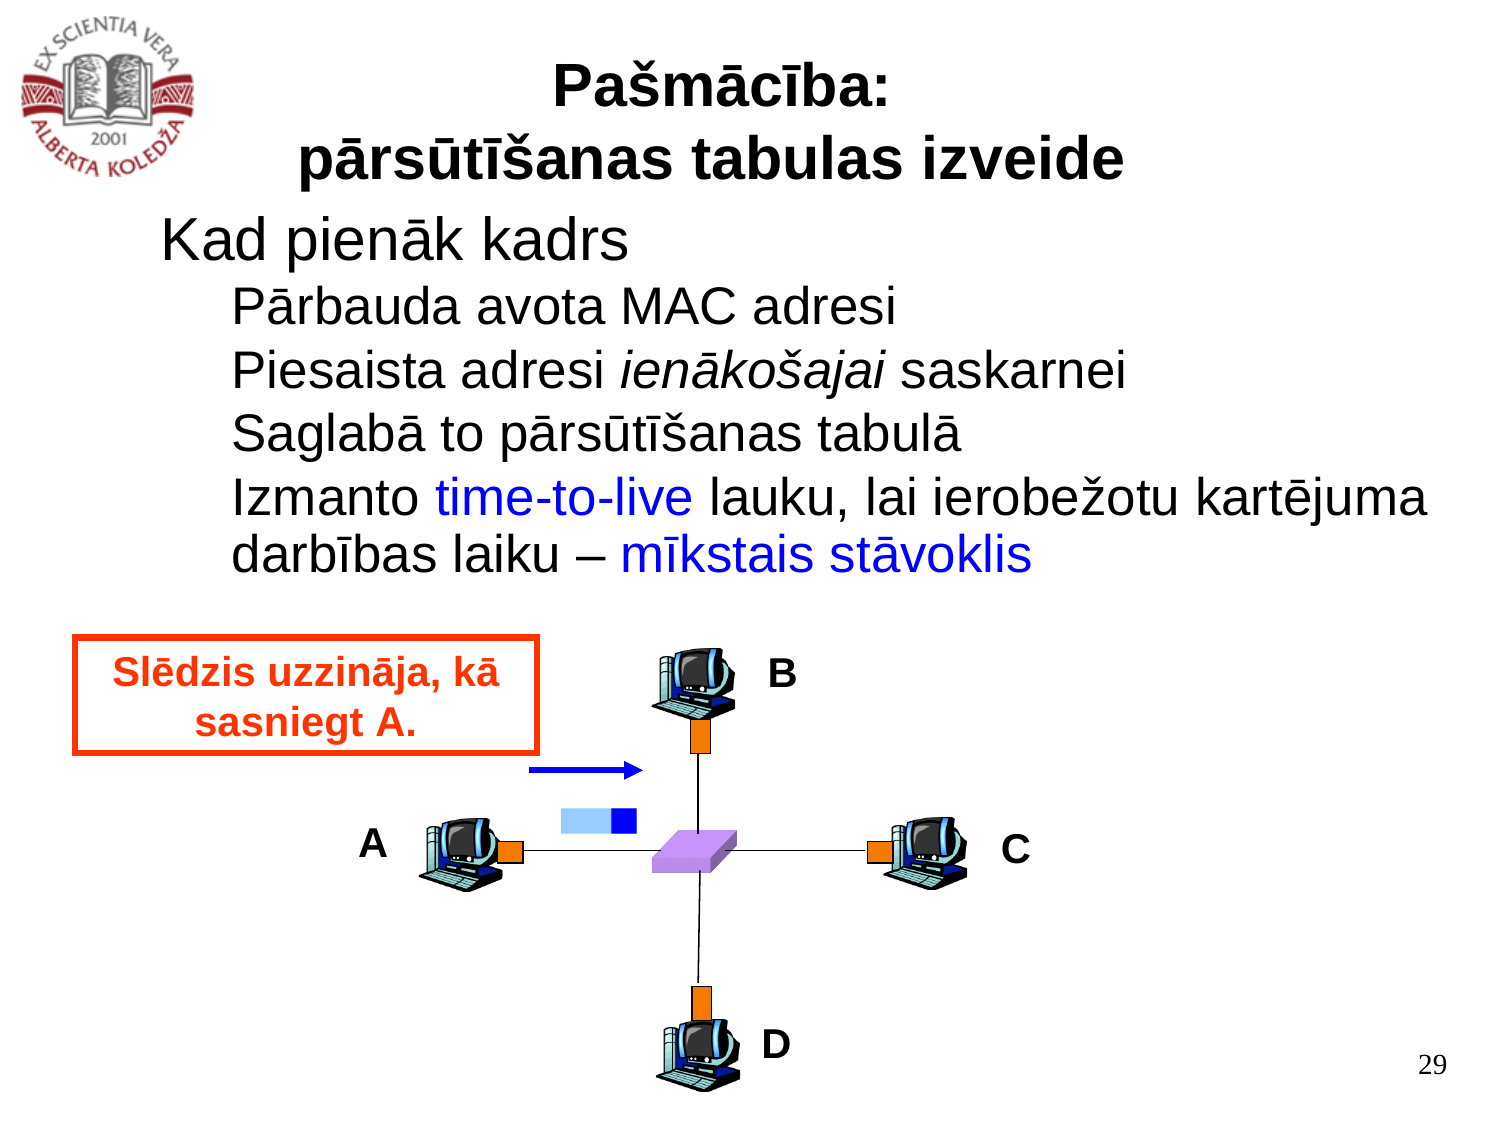

# Pašmācība: pārsūtīšanas tabulas izveide
Kad pienāk kadrs
Pārbauda avota MAC adresi
Piesaista adresi ienākošajai saskarnei
Saglabā to pārsūtīšanas tabulā
Izmanto time-to-live lauku, lai ierobežotu kartējuma darbības laiku – mīkstais stāvoklis
Slēdzis uzzināja, kā sasniegt A.
B
A
C
D